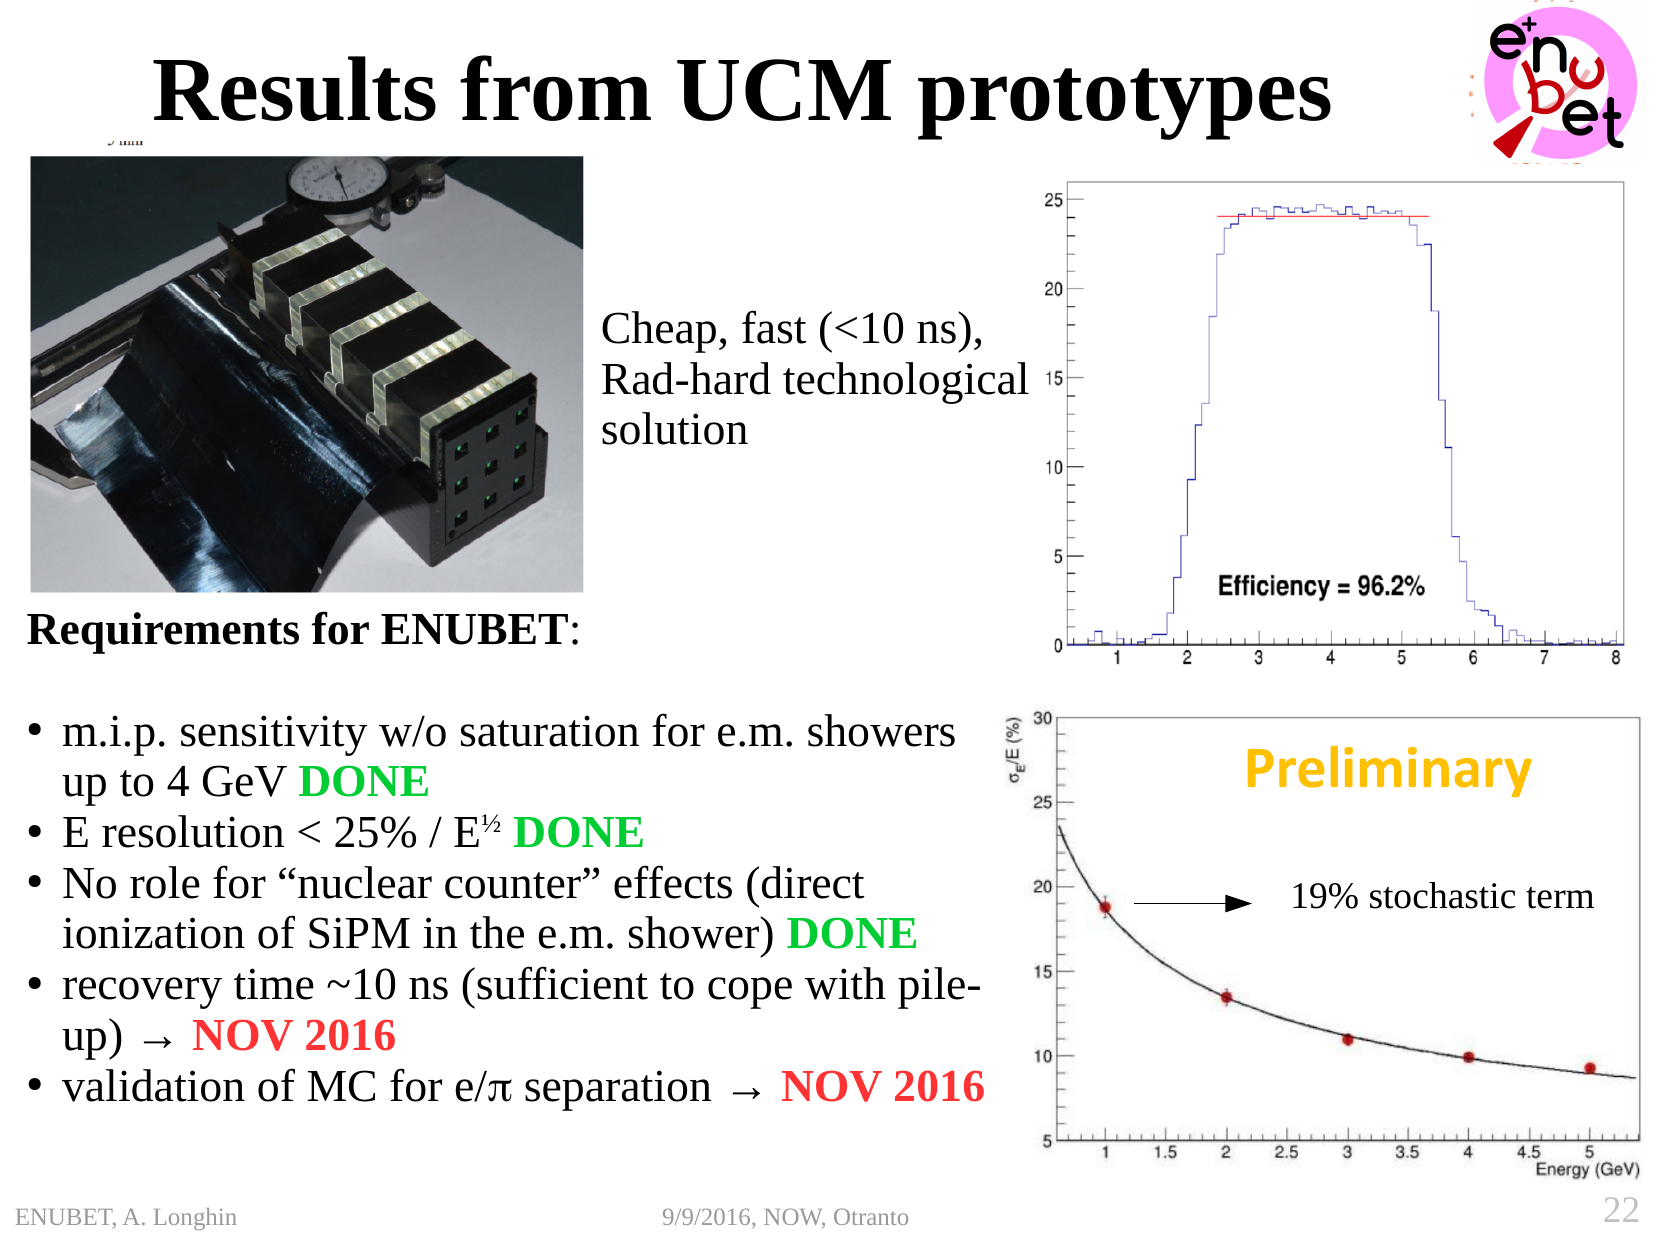

# Results from UCM prototypes
Cheap, fast (<10 ns),
Rad-hard technological solution
Requirements for ENUBET:
m.i.p. sensitivity w/o saturation for e.m. showers up to 4 GeV DONE
E resolution < 25% / E½ DONE
No role for “nuclear counter” effects (direct ionization of SiPM in the e.m. shower) DONE
recovery time ~10 ns (sufficient to cope with pile-up) → NOV 2016
validation of MC for e/p separation → NOV 2016
19% stochastic term